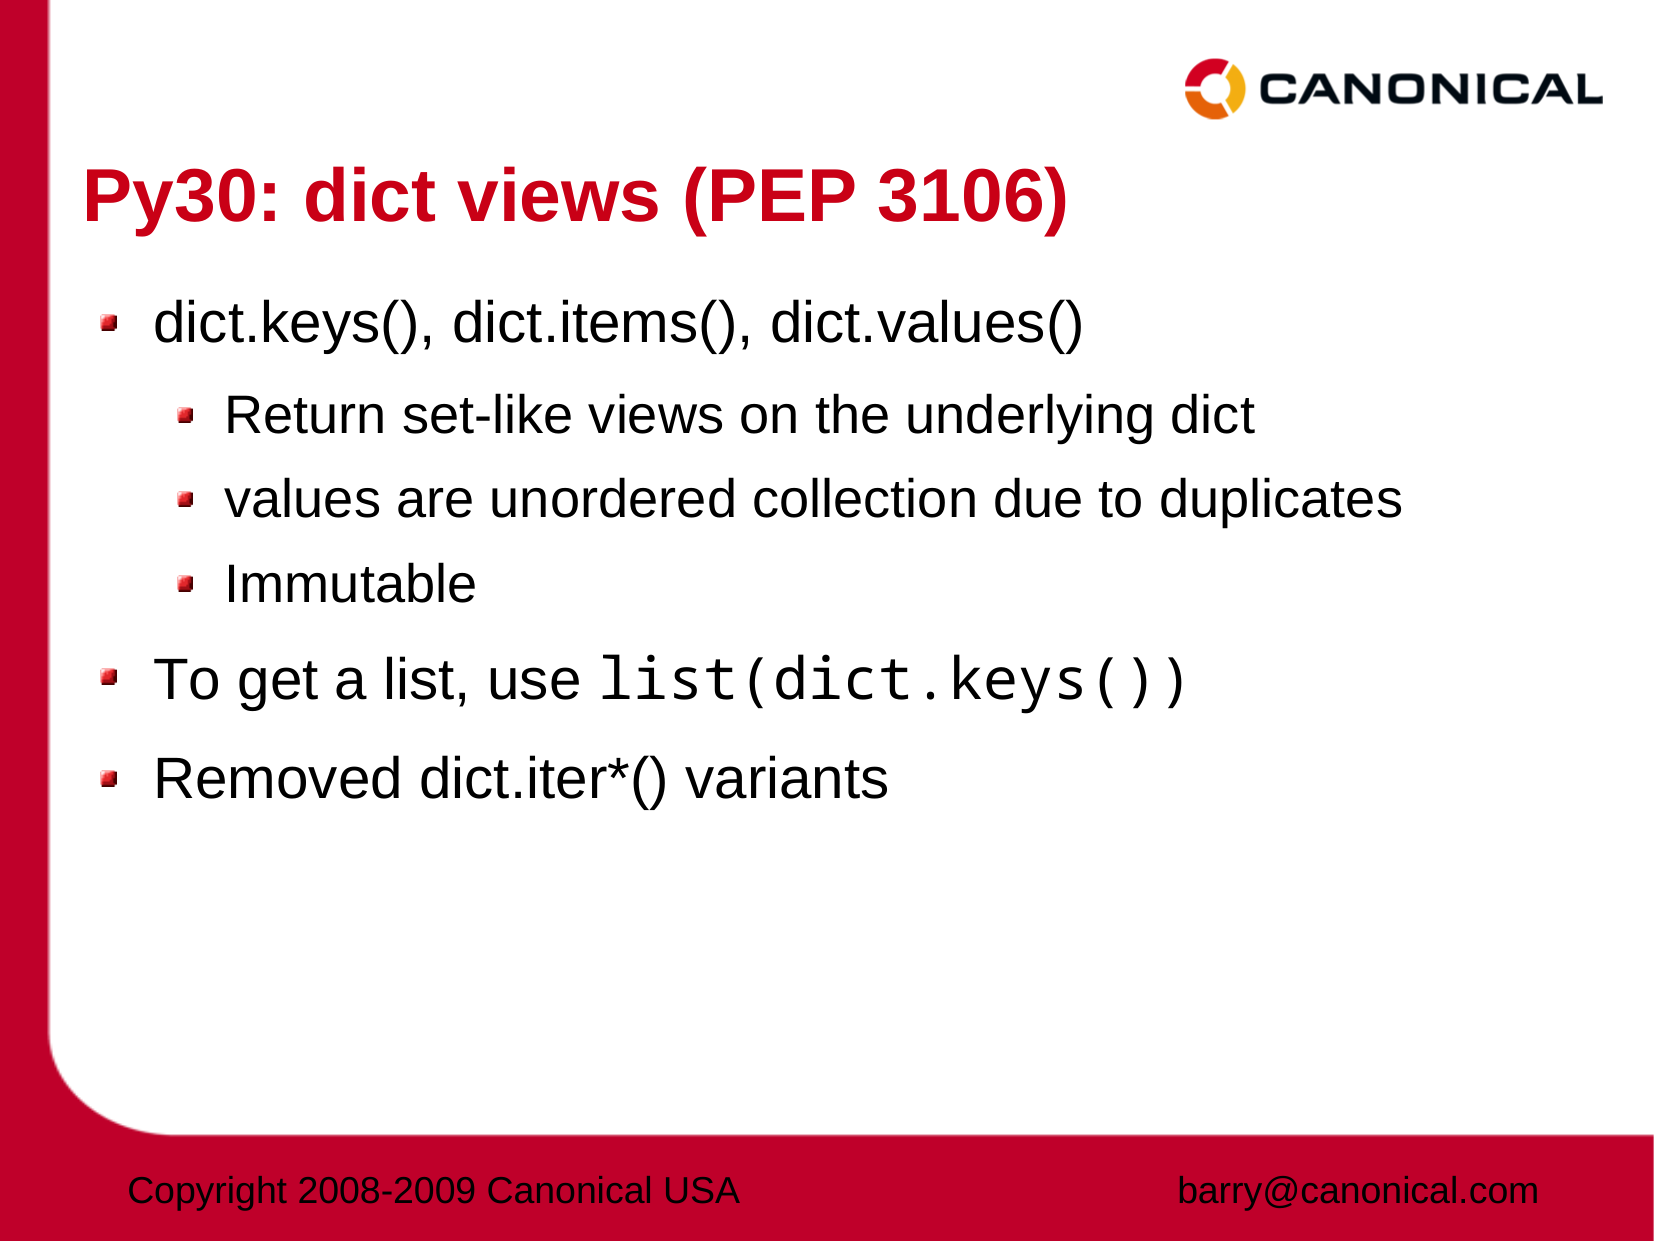

# Py30: dict views (PEP 3106)
dict.keys(), dict.items(), dict.values()
Return set-like views on the underlying dict
values are unordered collection due to duplicates
Immutable
To get a list, use list(dict.keys())
Removed dict.iter*() variants